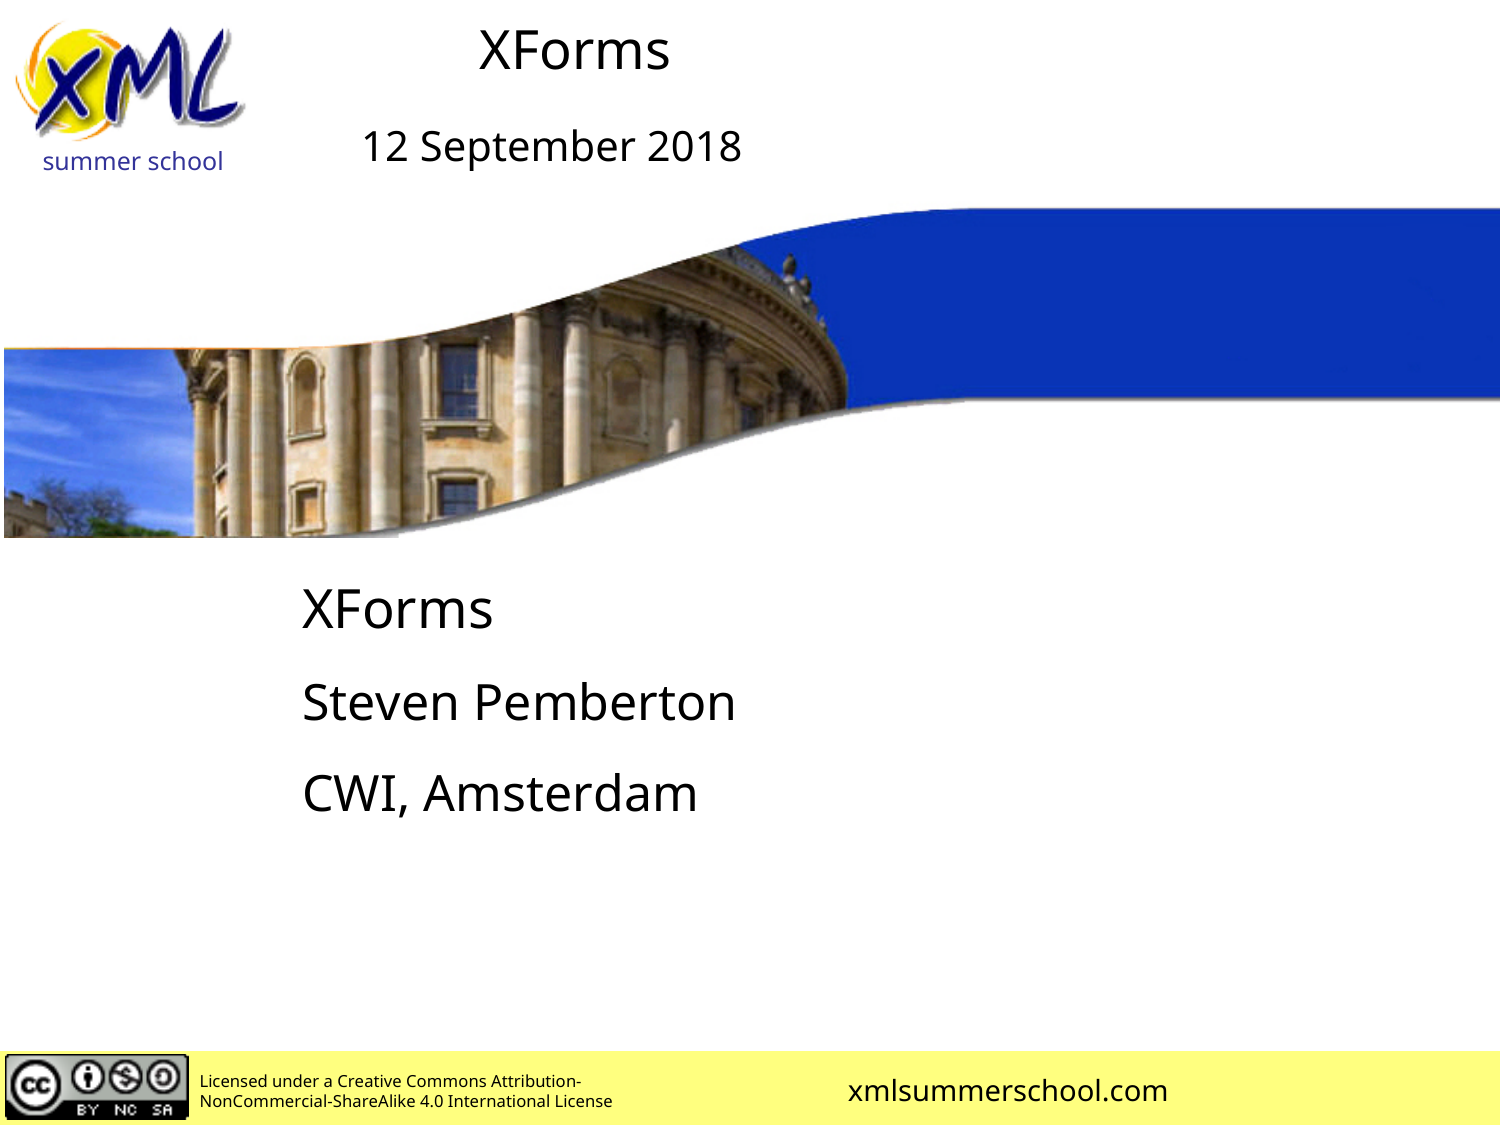

XForms
12 September 2018
XForms
Steven Pemberton
CWI, Amsterdam